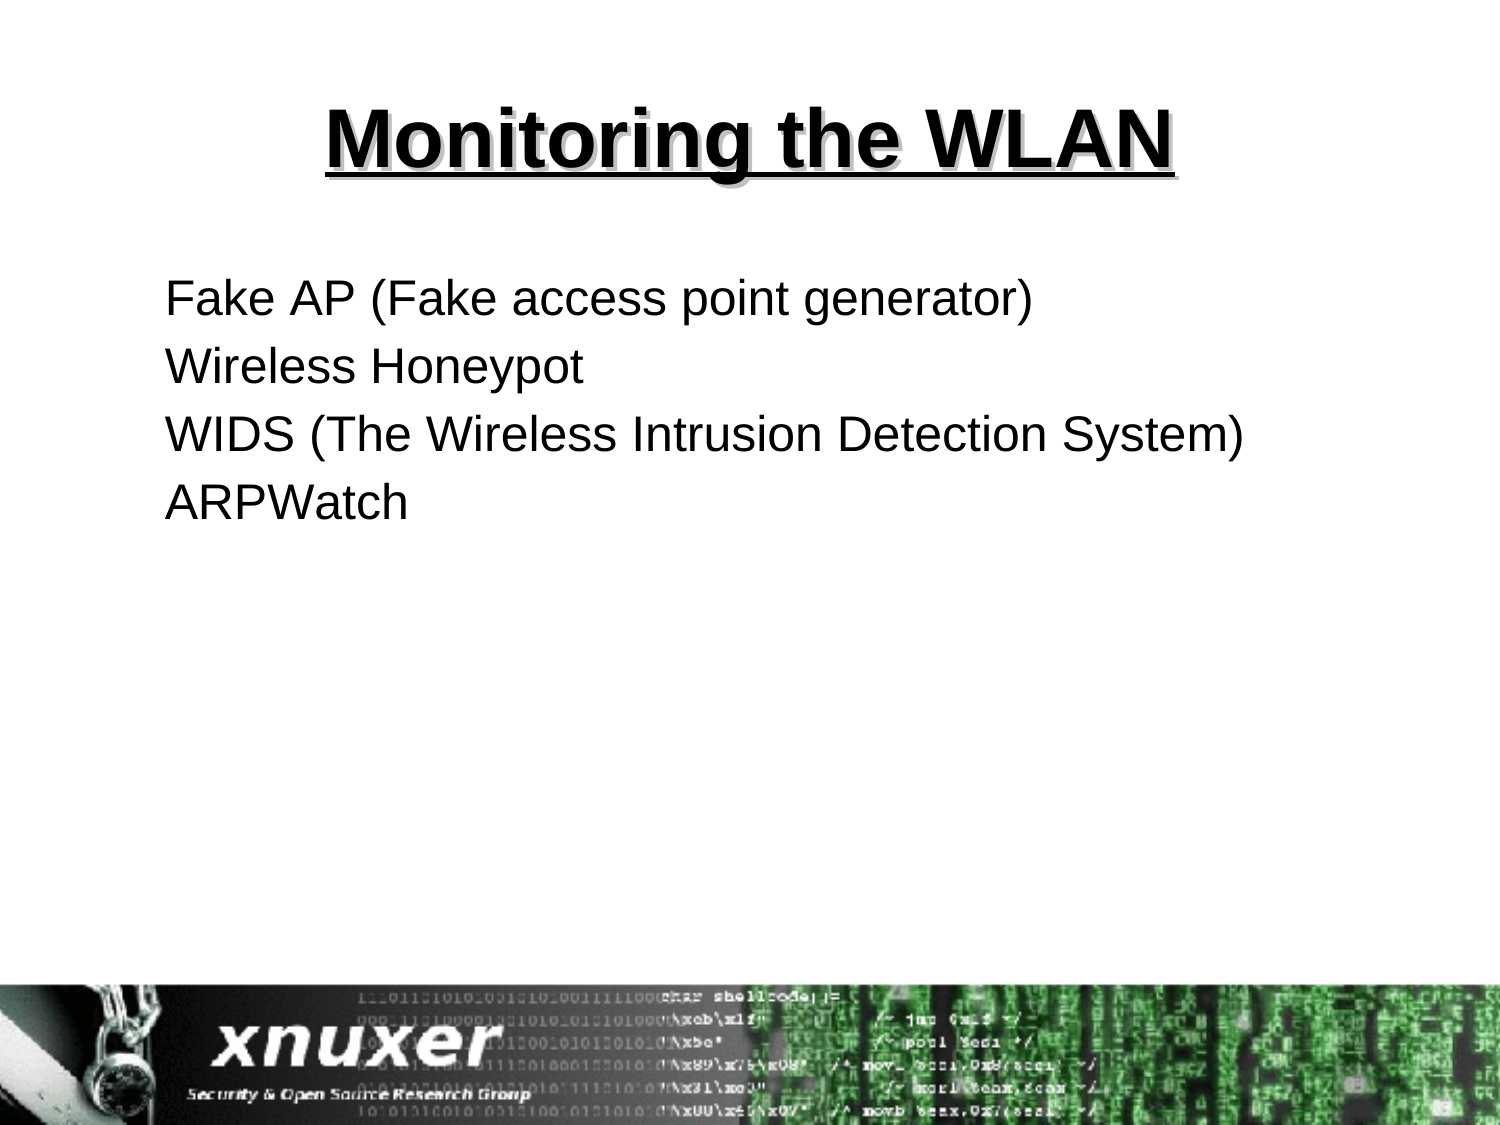

# Monitoring the WLAN
Fake AP (Fake access point generator)
Wireless Honeypot
WIDS (The Wireless Intrusion Detection System)
ARPWatch